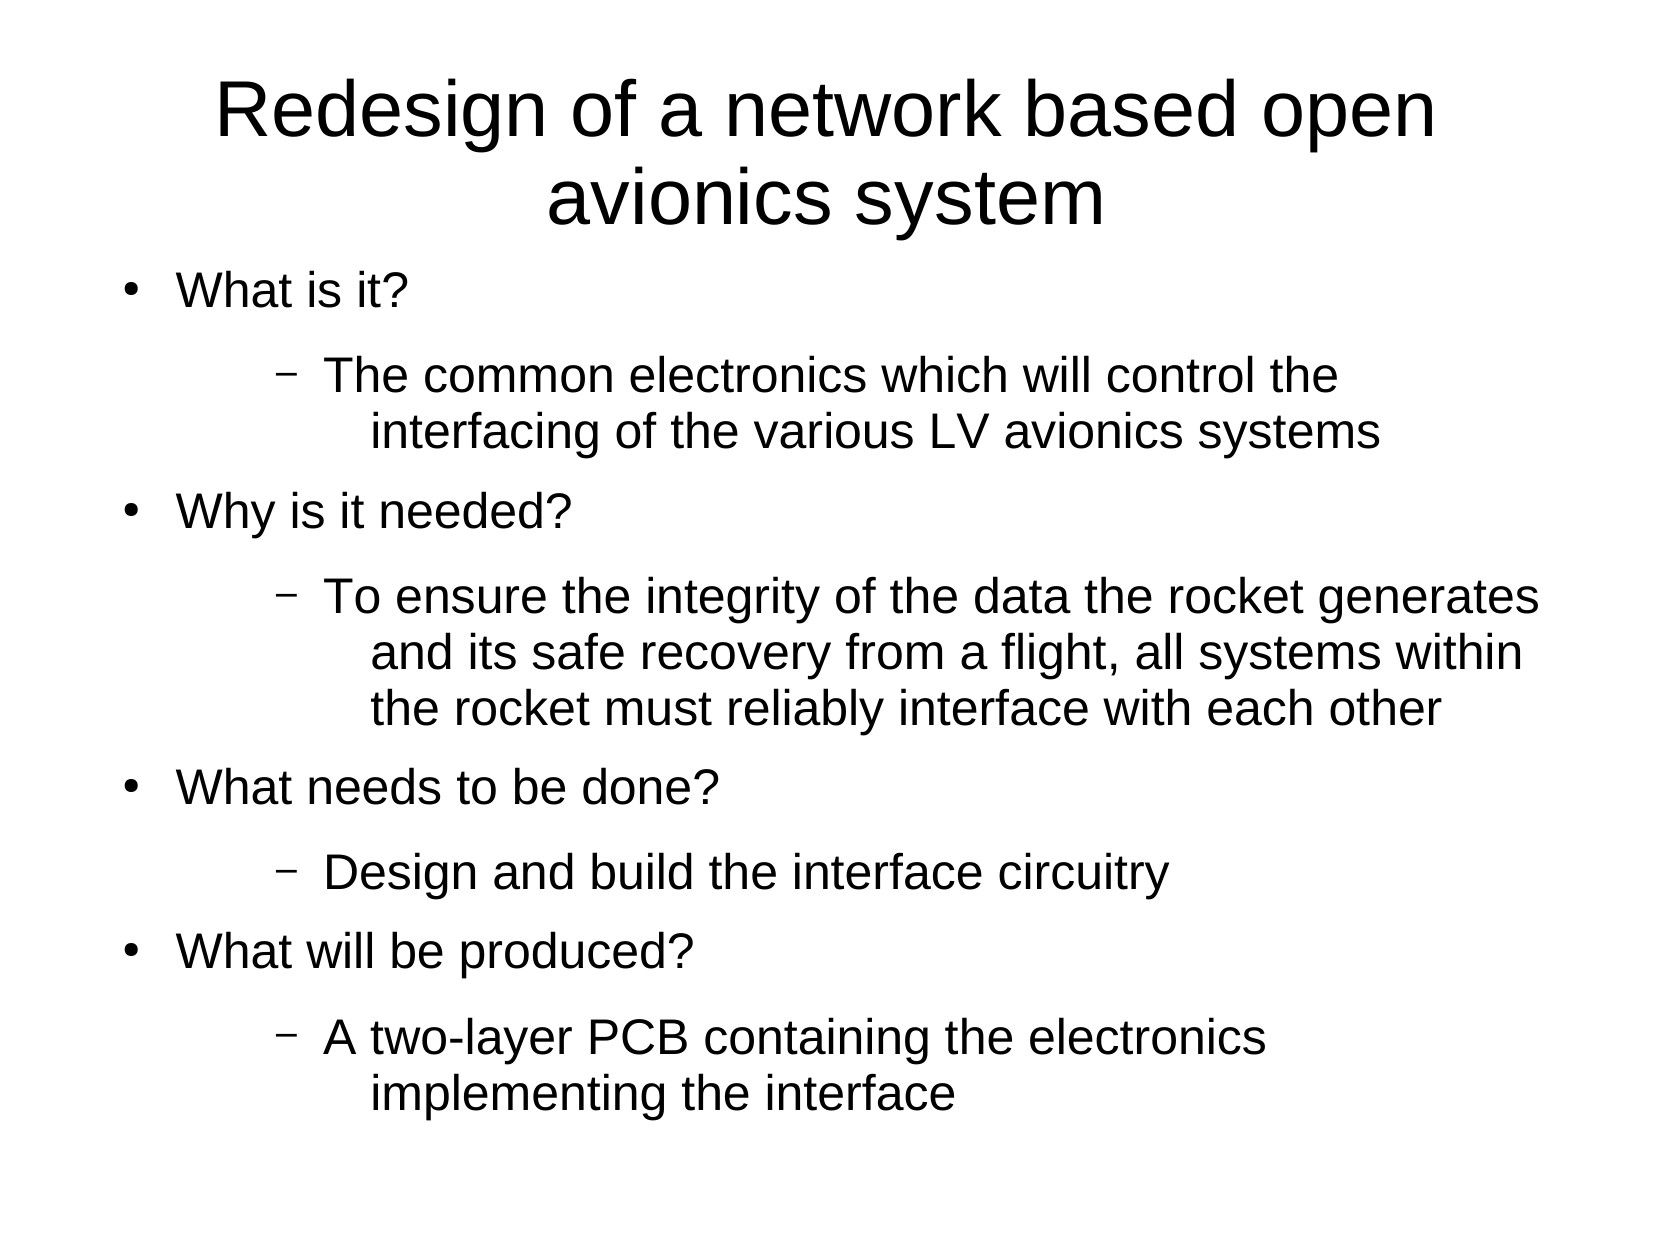

# Redesign of a network based open avionics system
What is it?
The common electronics which will control the interfacing of the various LV avionics systems
Why is it needed?
To ensure the integrity of the data the rocket generates and its safe recovery from a flight, all systems within the rocket must reliably interface with each other
What needs to be done?
Design and build the interface circuitry
What will be produced?
A two-layer PCB containing the electronics implementing the interface